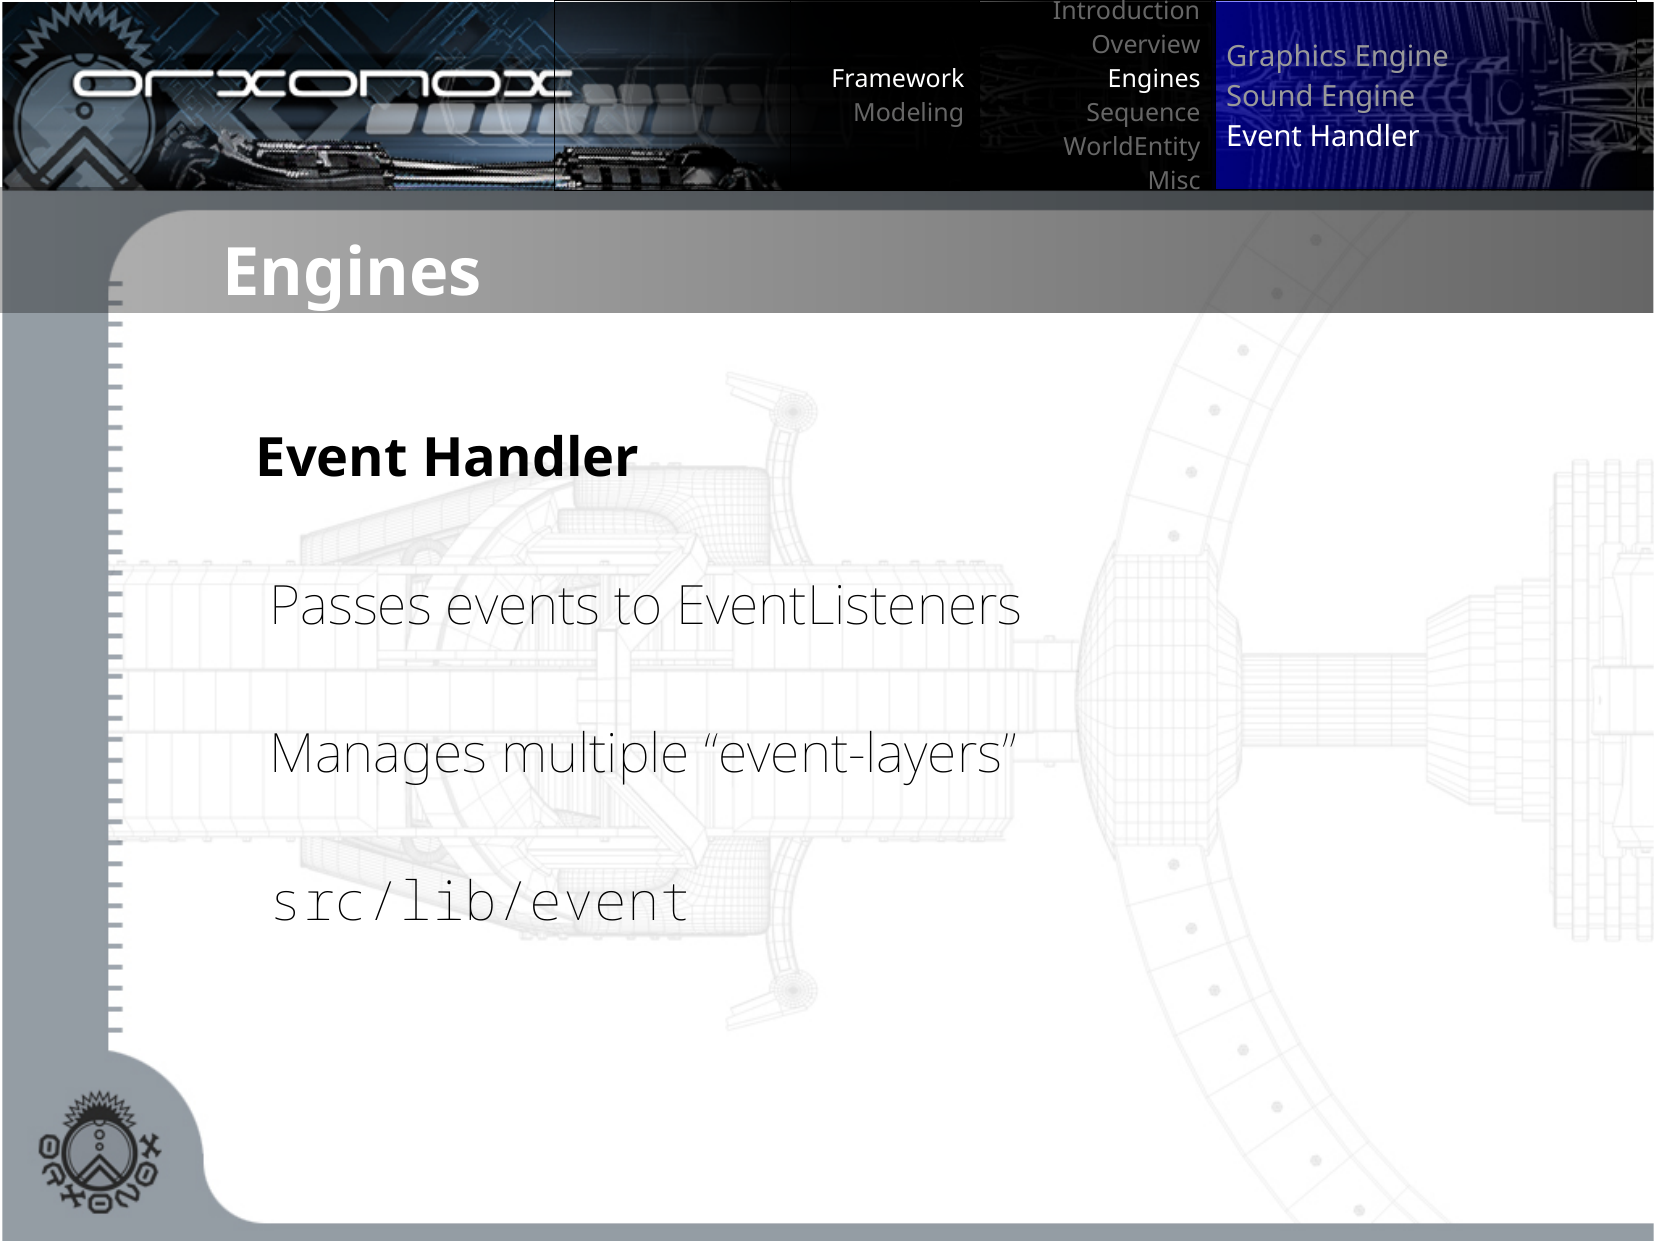

Introduction
Overview
Engines
Sequence
WorldEntity
Misc
Graphics Engine
Sound Engine
Event Handler
Framework
Modeling
Engines
Event Handler
 Passes events to EventListeners
 Manages multiple “event-layers”
 src/lib/event